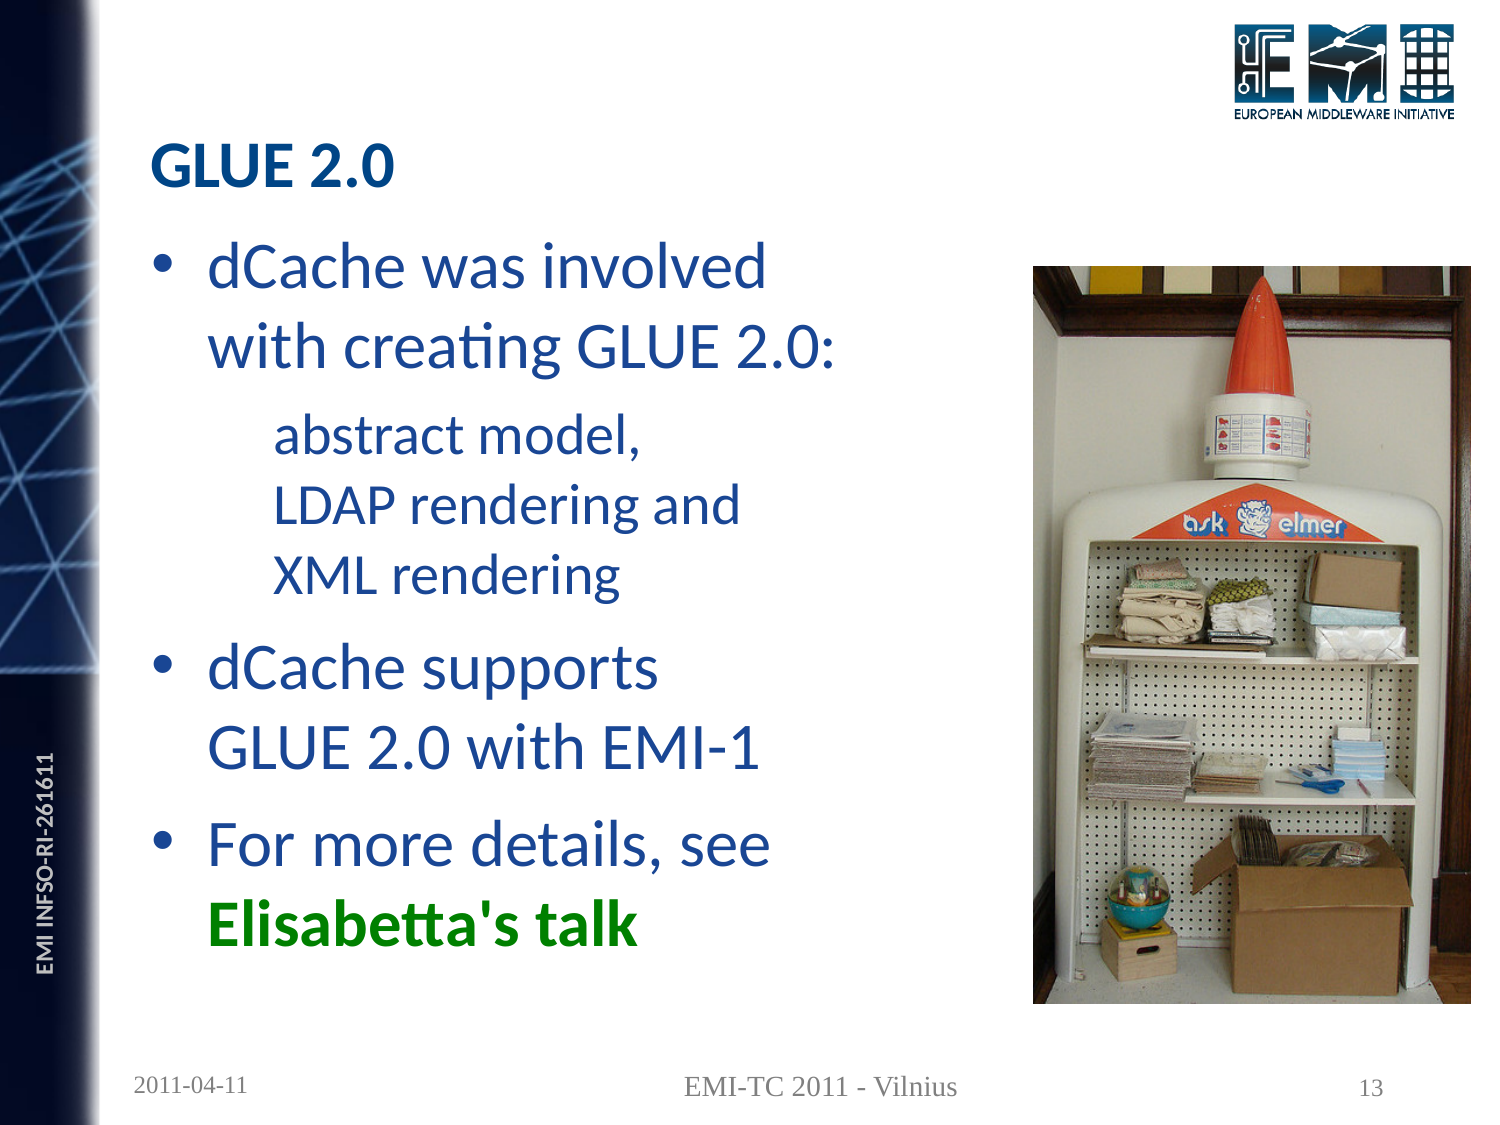

# GLUE 2.0
dCache was involved
with creating GLUE 2.0:
abstract model,
LDAP rendering and
XML rendering
dCache supports
GLUE 2.0 with EMI-1
For more details, see
Elisabetta's talk
2011-04-13
EMI-TC 2011 - Vilnius
13